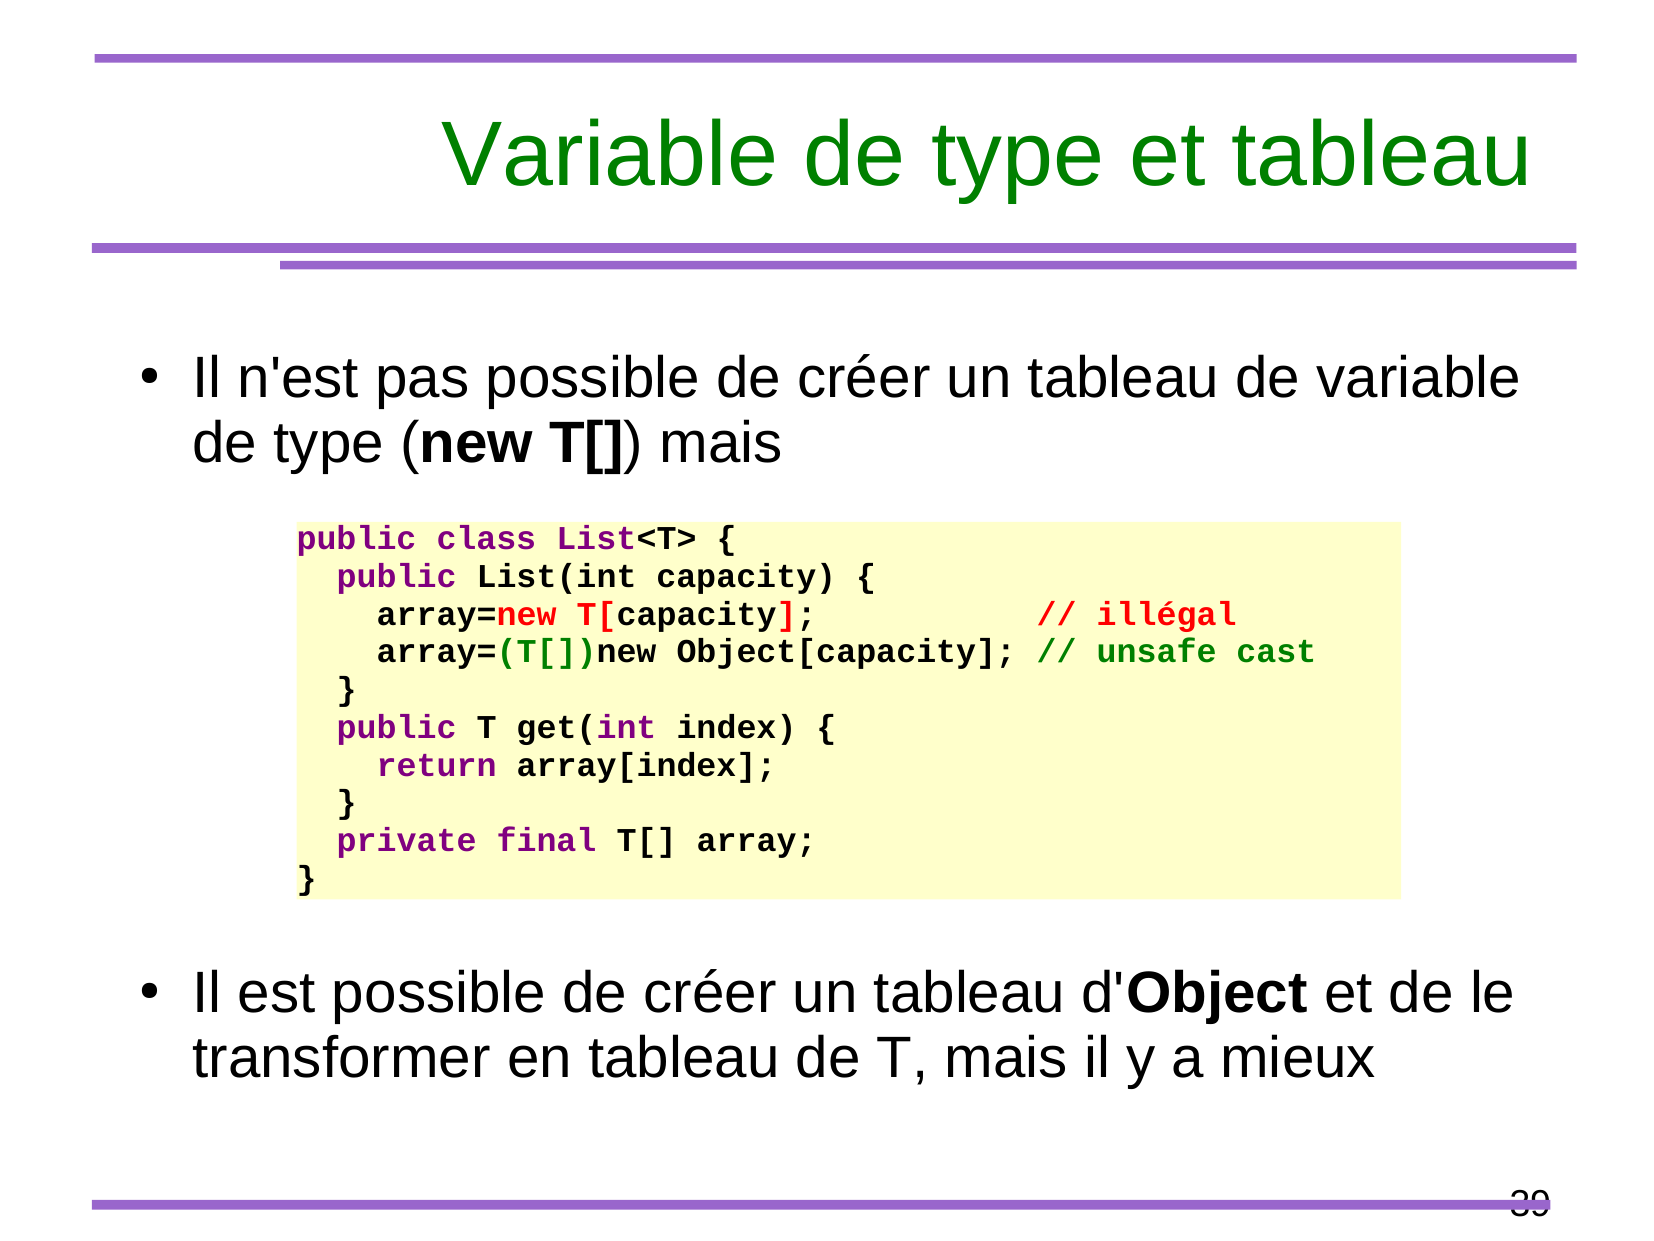

# Variable de type et tableau
Il n'est pas possible de créer un tableau de variable de type (new T[]) mais
Il est possible de créer un tableau d'Object et de le transformer en tableau de T, mais il y a mieux
public class List<T> {
 public List(int capacity) {
 array=new T[capacity]; // illégal
 array=(T[])new Object[capacity]; // unsafe cast
 }
 public T get(int index) {
 return array[index];
 }
 private final T[] array;
}